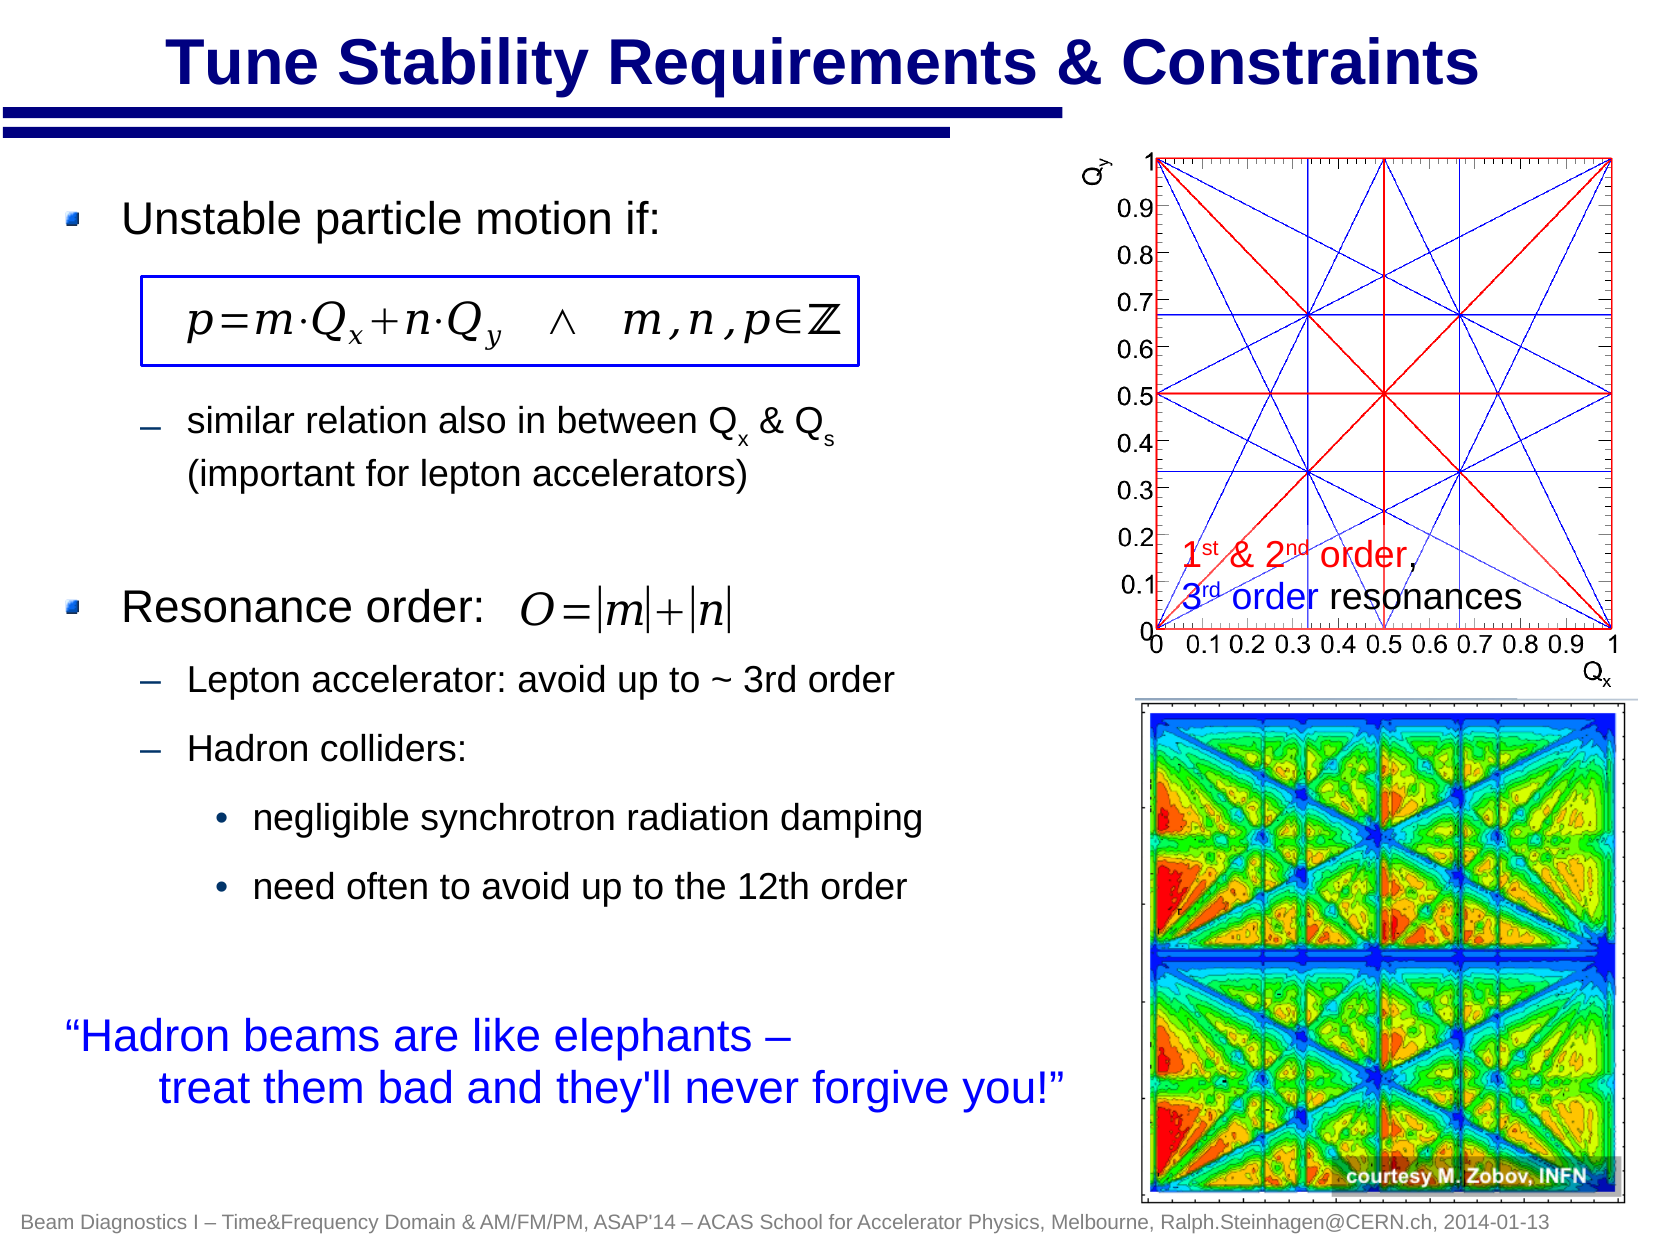

# Tune Stability Requirements & Constraints
1st & 2nd order,
3rd order resonances
Unstable particle motion if:
similar relation also in between Qx & Qs 					(important for lepton accelerators)
Resonance order:
Lepton accelerator: avoid up to ~ 3rd order
Hadron colliders:
negligible synchrotron radiation damping
need often to avoid up to the 12th order
“Hadron beams are like elephants – 						treat them bad and they'll never forgive you!”